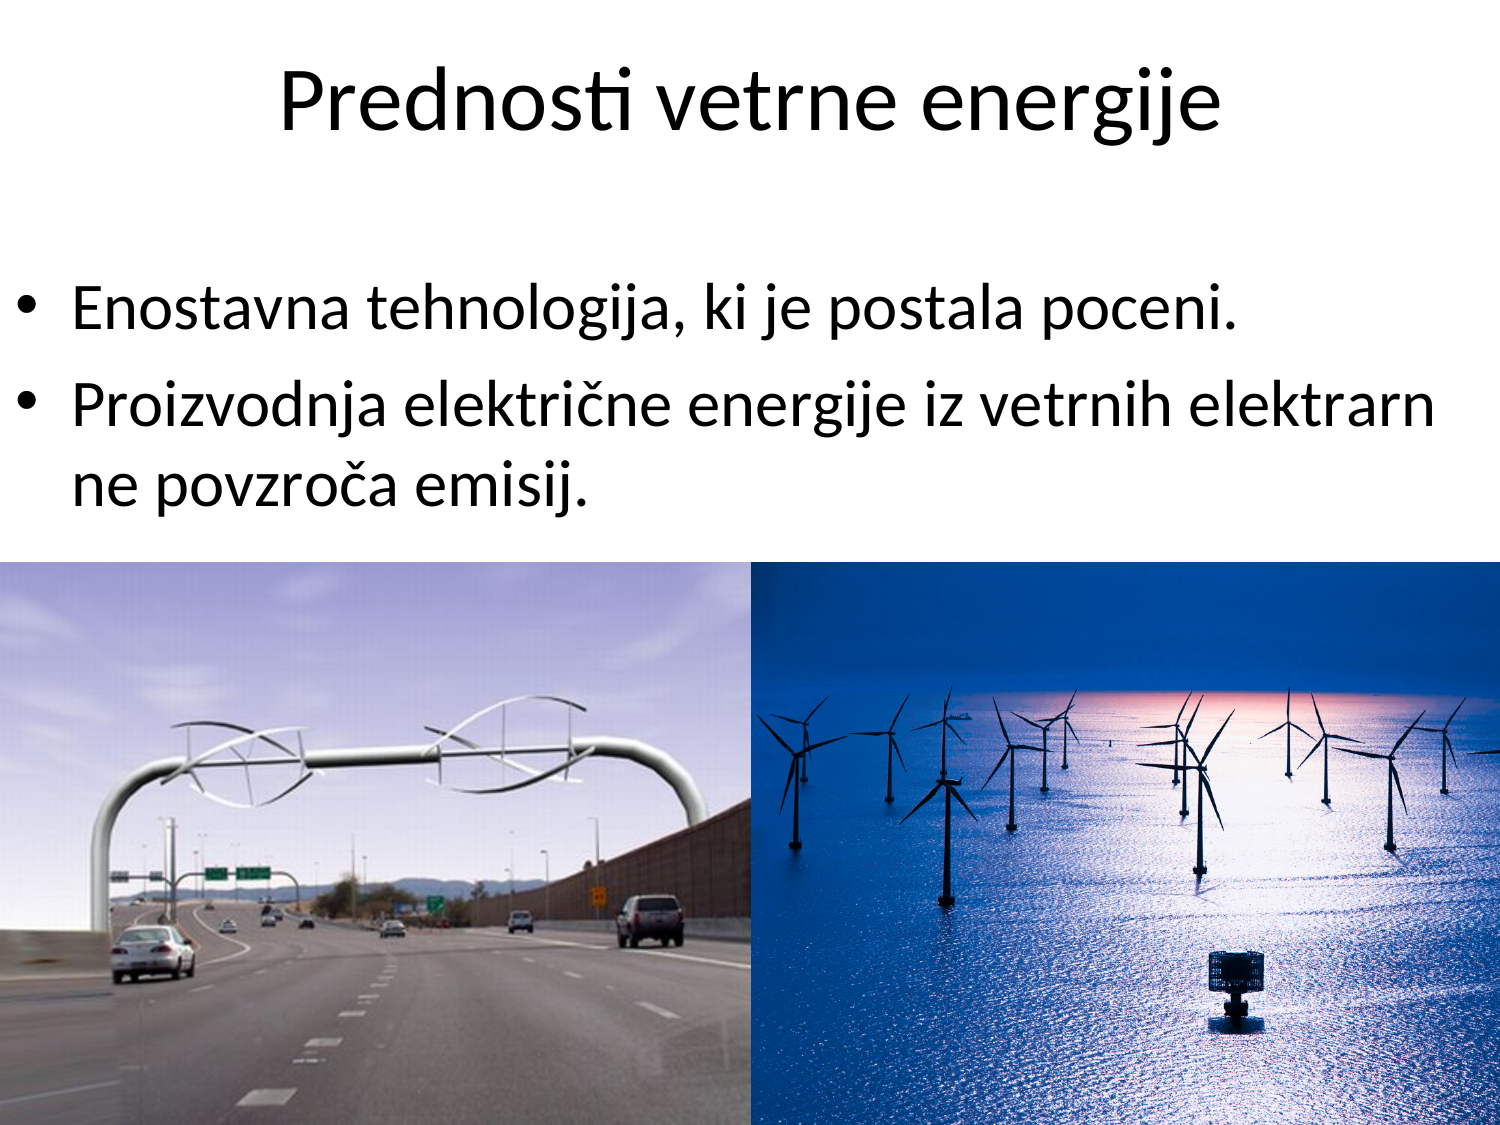

Prednosti vetrne energije
Enostavna tehnologija, ki je postala poceni.
Proizvodnja električne energije iz vetrnih elektrarn ne povzroča emisij.